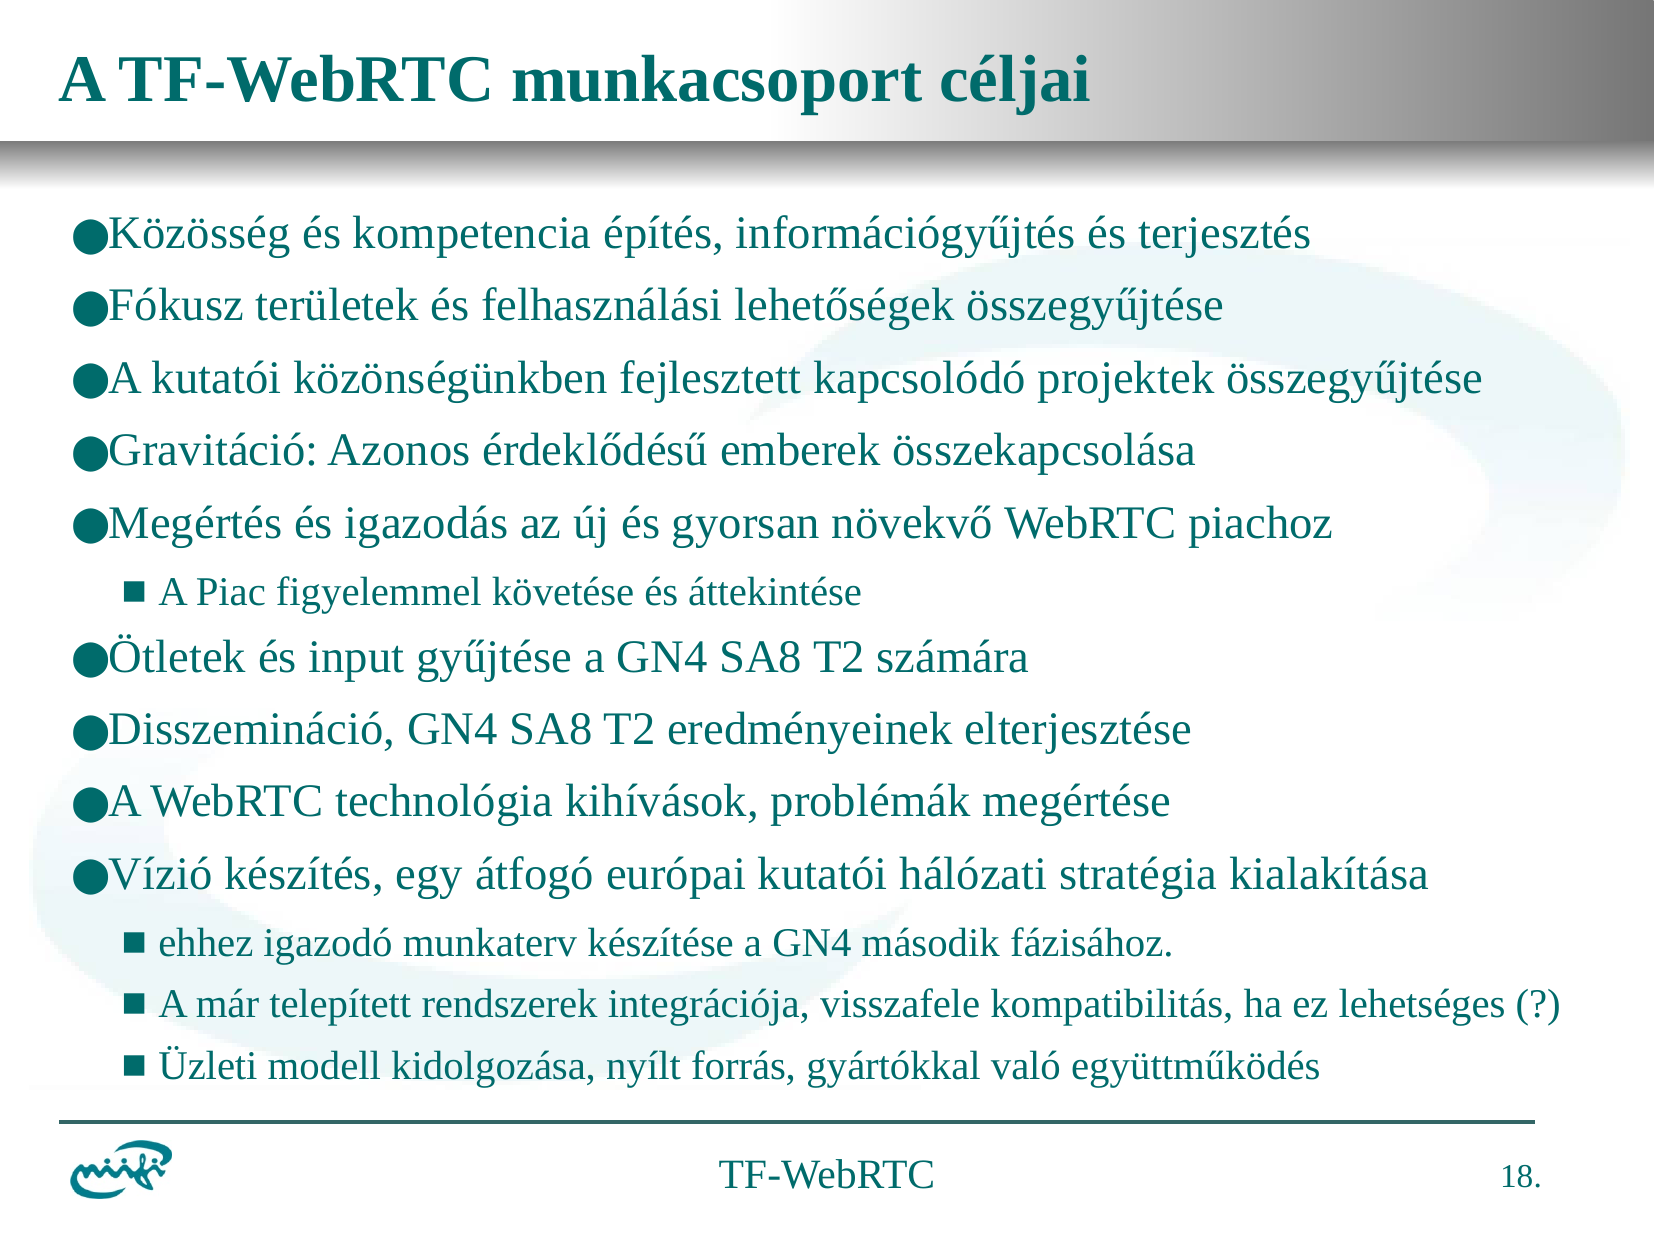

# A TF-WebRTC munkacsoport céljai
Közösség és kompetencia építés, információgyűjtés és terjesztés
Fókusz területek és felhasználási lehetőségek összegyűjtése
A kutatói közönségünkben fejlesztett kapcsolódó projektek összegyűjtése
Gravitáció: Azonos érdeklődésű emberek összekapcsolása
Megértés és igazodás az új és gyorsan növekvő WebRTC piachoz
A Piac figyelemmel követése és áttekintése
Ötletek és input gyűjtése a GN4 SA8 T2 számára
Disszemináció, GN4 SA8 T2 eredményeinek elterjesztése
A WebRTC technológia kihívások, problémák megértése
Vízió készítés, egy átfogó európai kutatói hálózati stratégia kialakítása
ehhez igazodó munkaterv készítése a GN4 második fázisához.
A már telepített rendszerek integrációja, visszafele kompatibilitás, ha ez lehetséges (?)
Üzleti modell kidolgozása, nyílt forrás, gyártókkal való együttműködés
TF-WebRTC
18